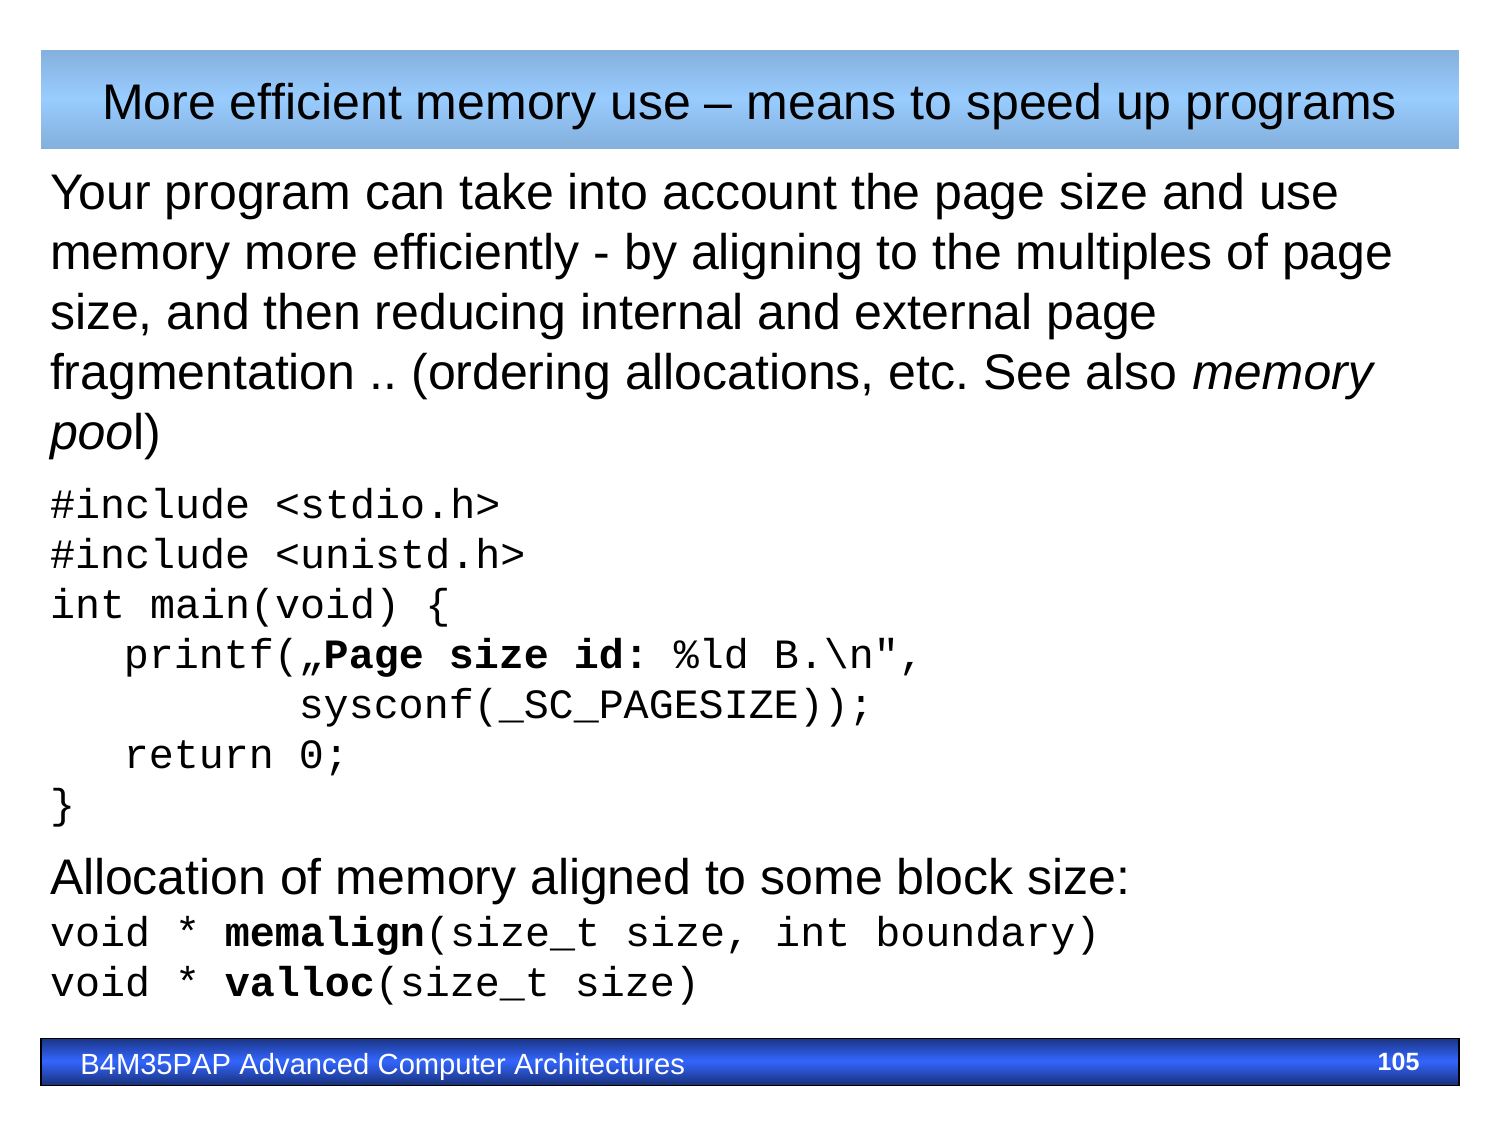

# More efficient memory use – means to speed up programs
Your program can take into account the page size and use memory more efficiently - by aligning to the multiples of page size, and then reducing internal and external page fragmentation .. (ordering allocations, etc. See also memory pool)
#include <stdio.h>
#include <unistd.h>
int main(void) {
	printf(„Page size id: %ld B.\n",
	 sysconf(_SC_PAGESIZE));
	return 0;
}
Allocation of memory aligned to some block size:
void * memalign(size_t size, int boundary)
void * valloc(size_t size)